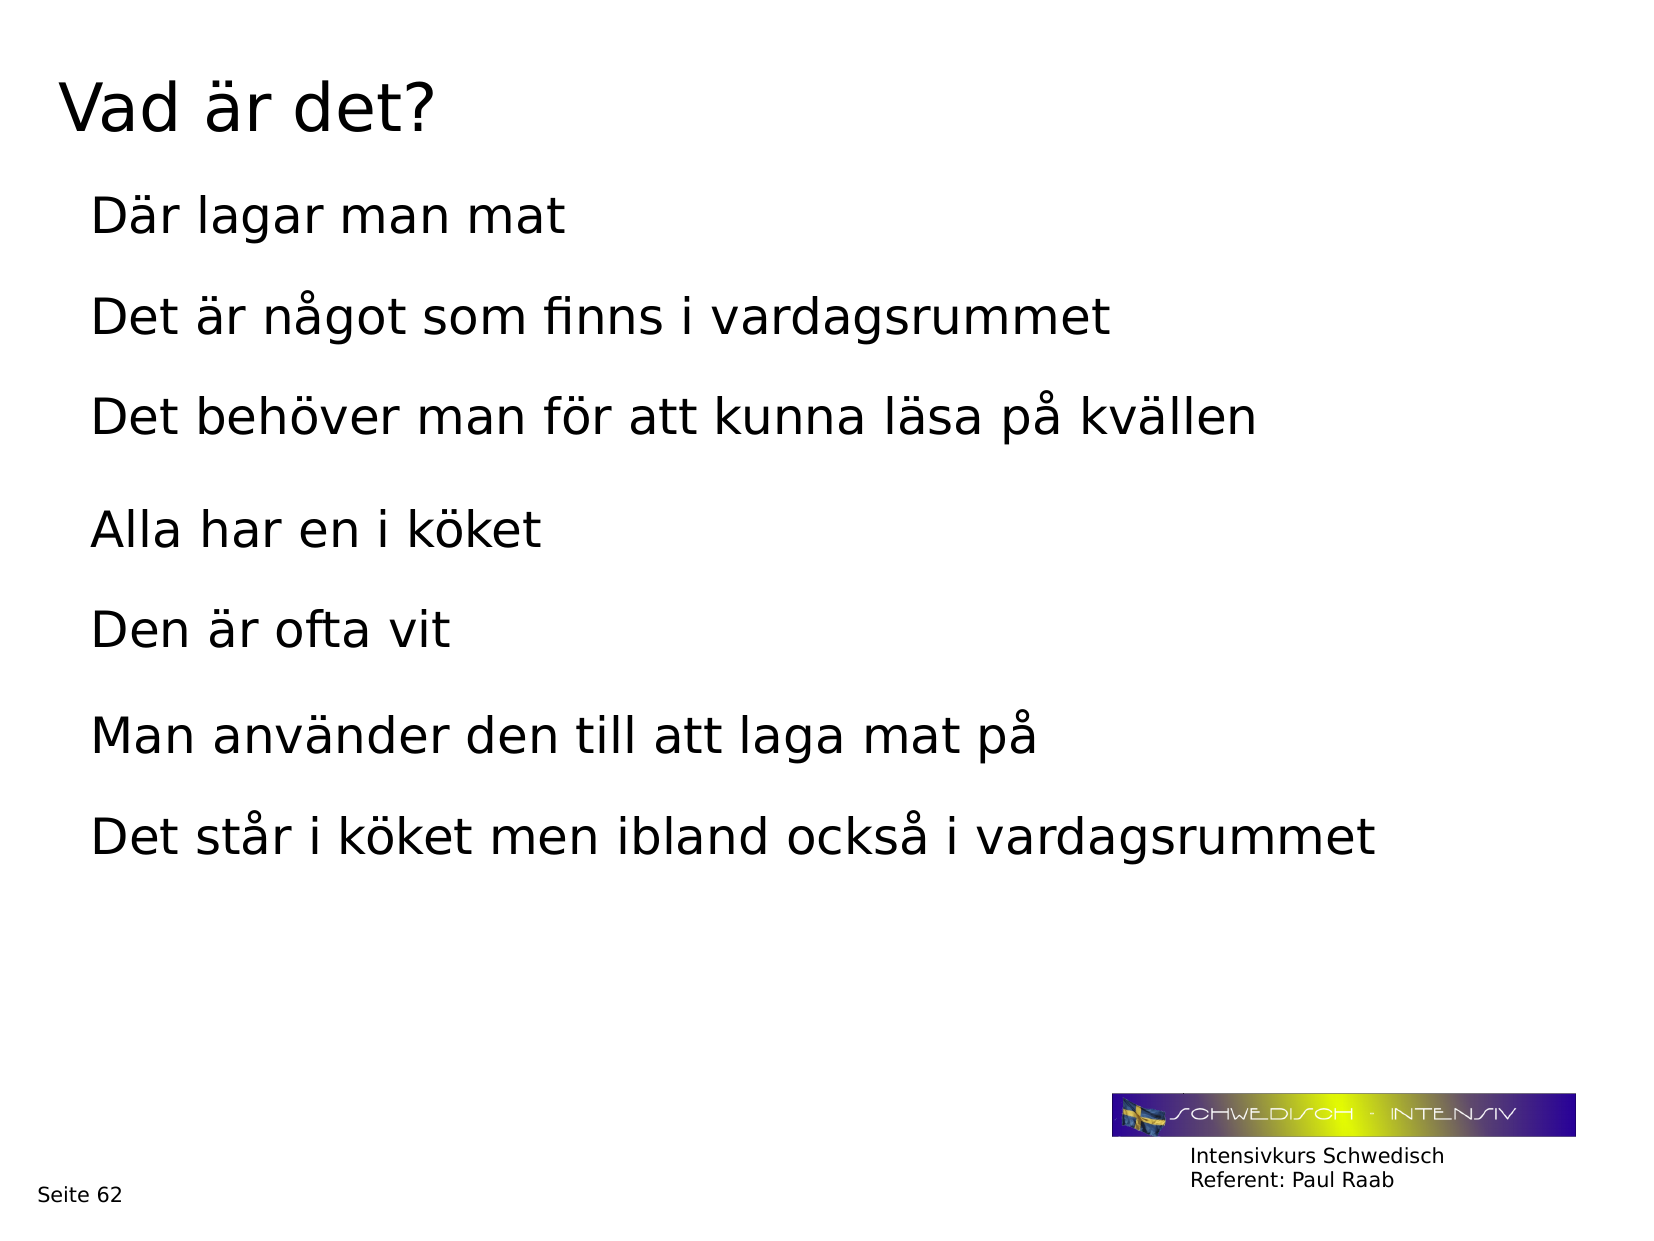

Vad är det?
Där lagar man mat
Det är något som finns i vardagsrummet
Det behöver man för att kunna läsa på kvällen
Alla har en i köket
Den är ofta vit
Man använder den till att laga mat på
Det står i köket men ibland också i vardagsrummet